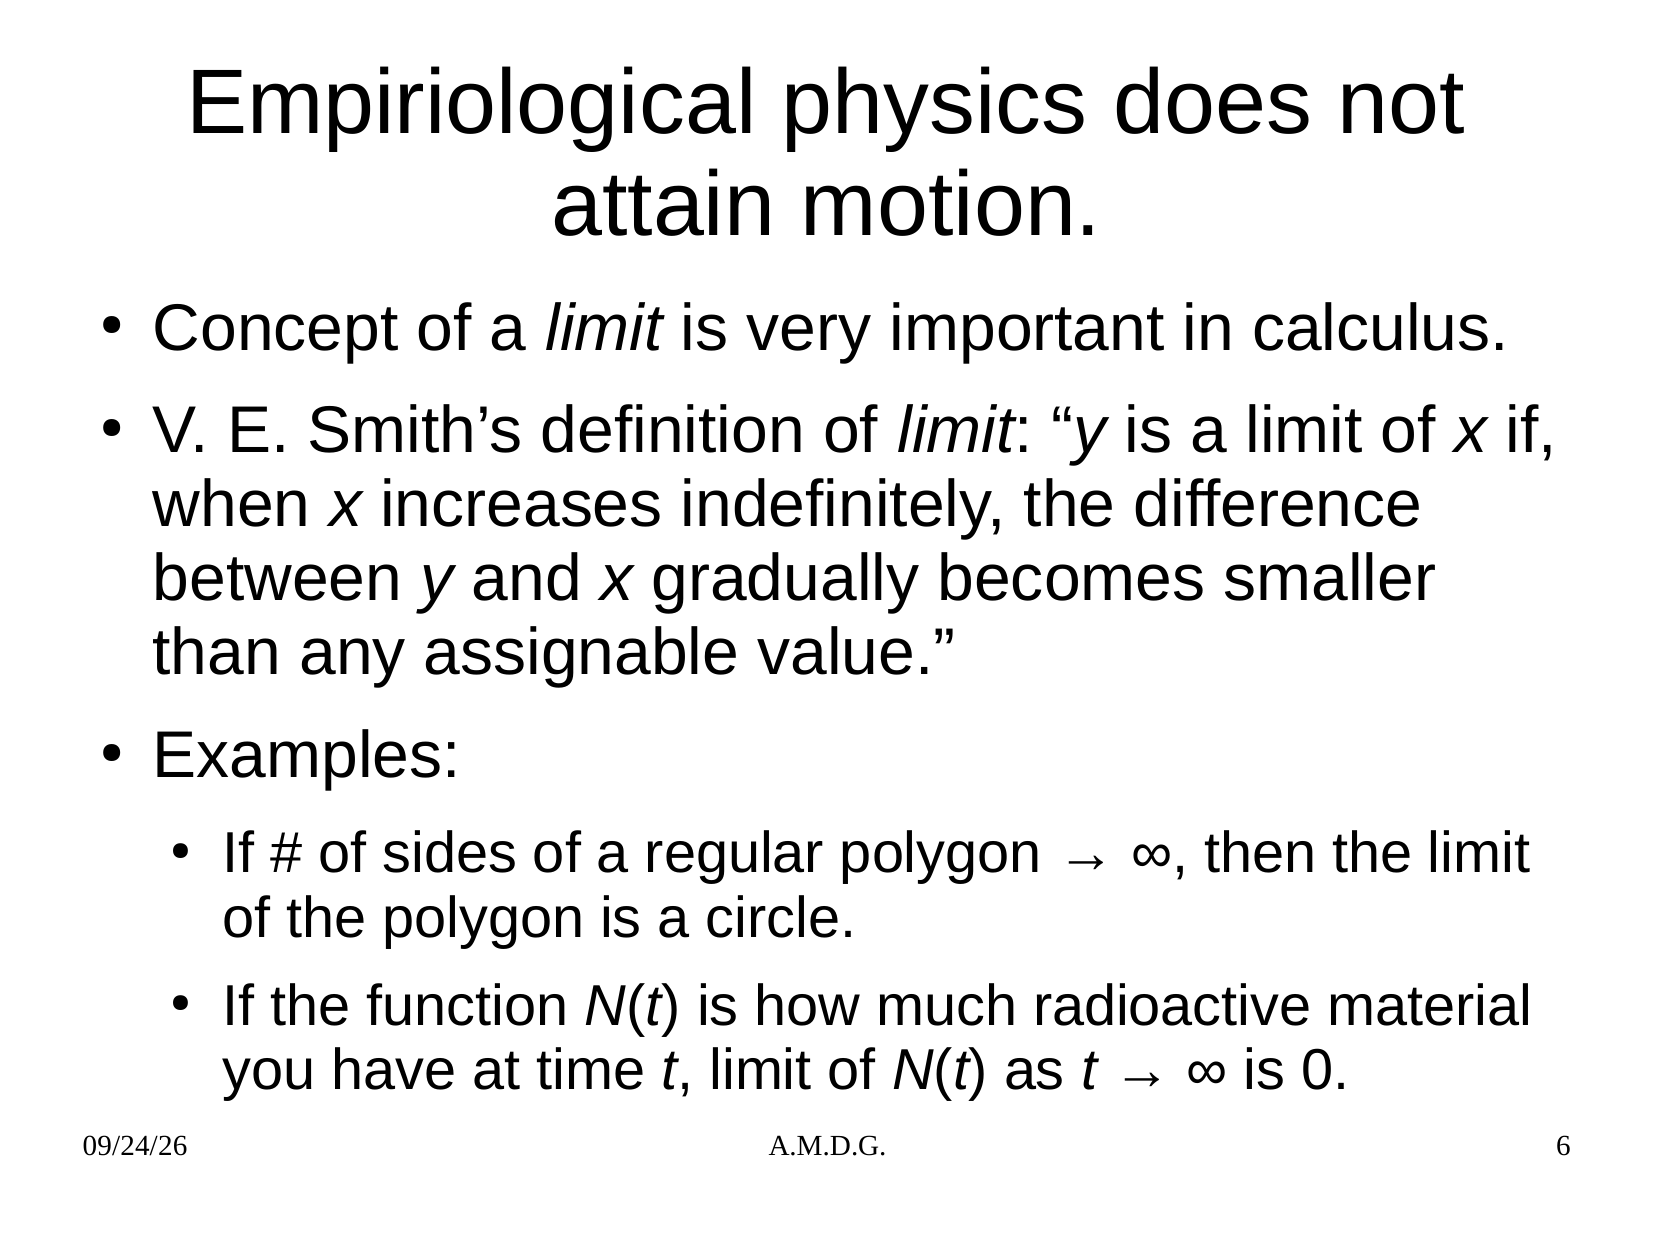

# Empiriological physics does not attain motion.
Concept of a limit is very important in calculus.
V. E. Smith’s definition of limit: “y is a limit of x if, when x increases indefinitely, the difference between y and x gradually becomes smaller than any assignable value.”
Examples:
If # of sides of a regular polygon → ∞, then the limit of the polygon is a circle.
If the function N(t) is how much radioactive material you have at time t, limit of N(t) as t → ∞ is 0.
A.M.D.G.
6